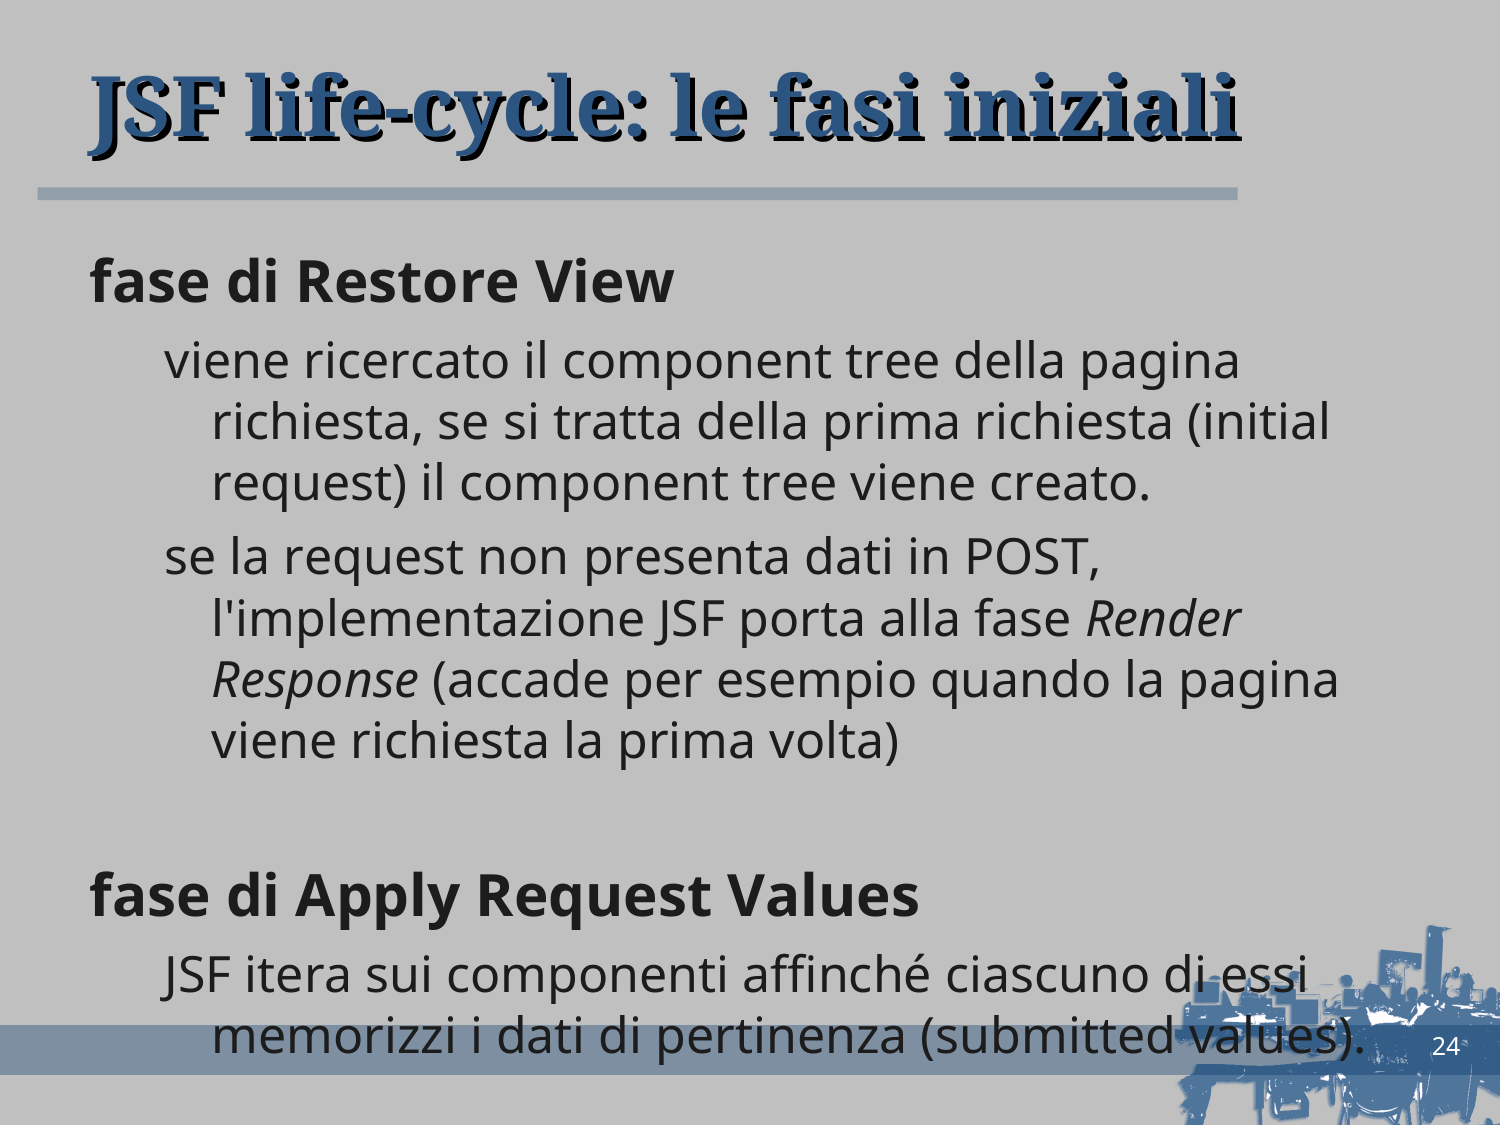

# JSF life-cycle: le fasi iniziali
fase di Restore View
viene ricercato il component tree della pagina richiesta, se si tratta della prima richiesta (initial request) il component tree viene creato.
se la request non presenta dati in POST, l'implementazione JSF porta alla fase Render Response (accade per esempio quando la pagina viene richiesta la prima volta)
fase di Apply Request Values
JSF itera sui componenti affinché ciascuno di essi memorizzi i dati di pertinenza (submitted values).